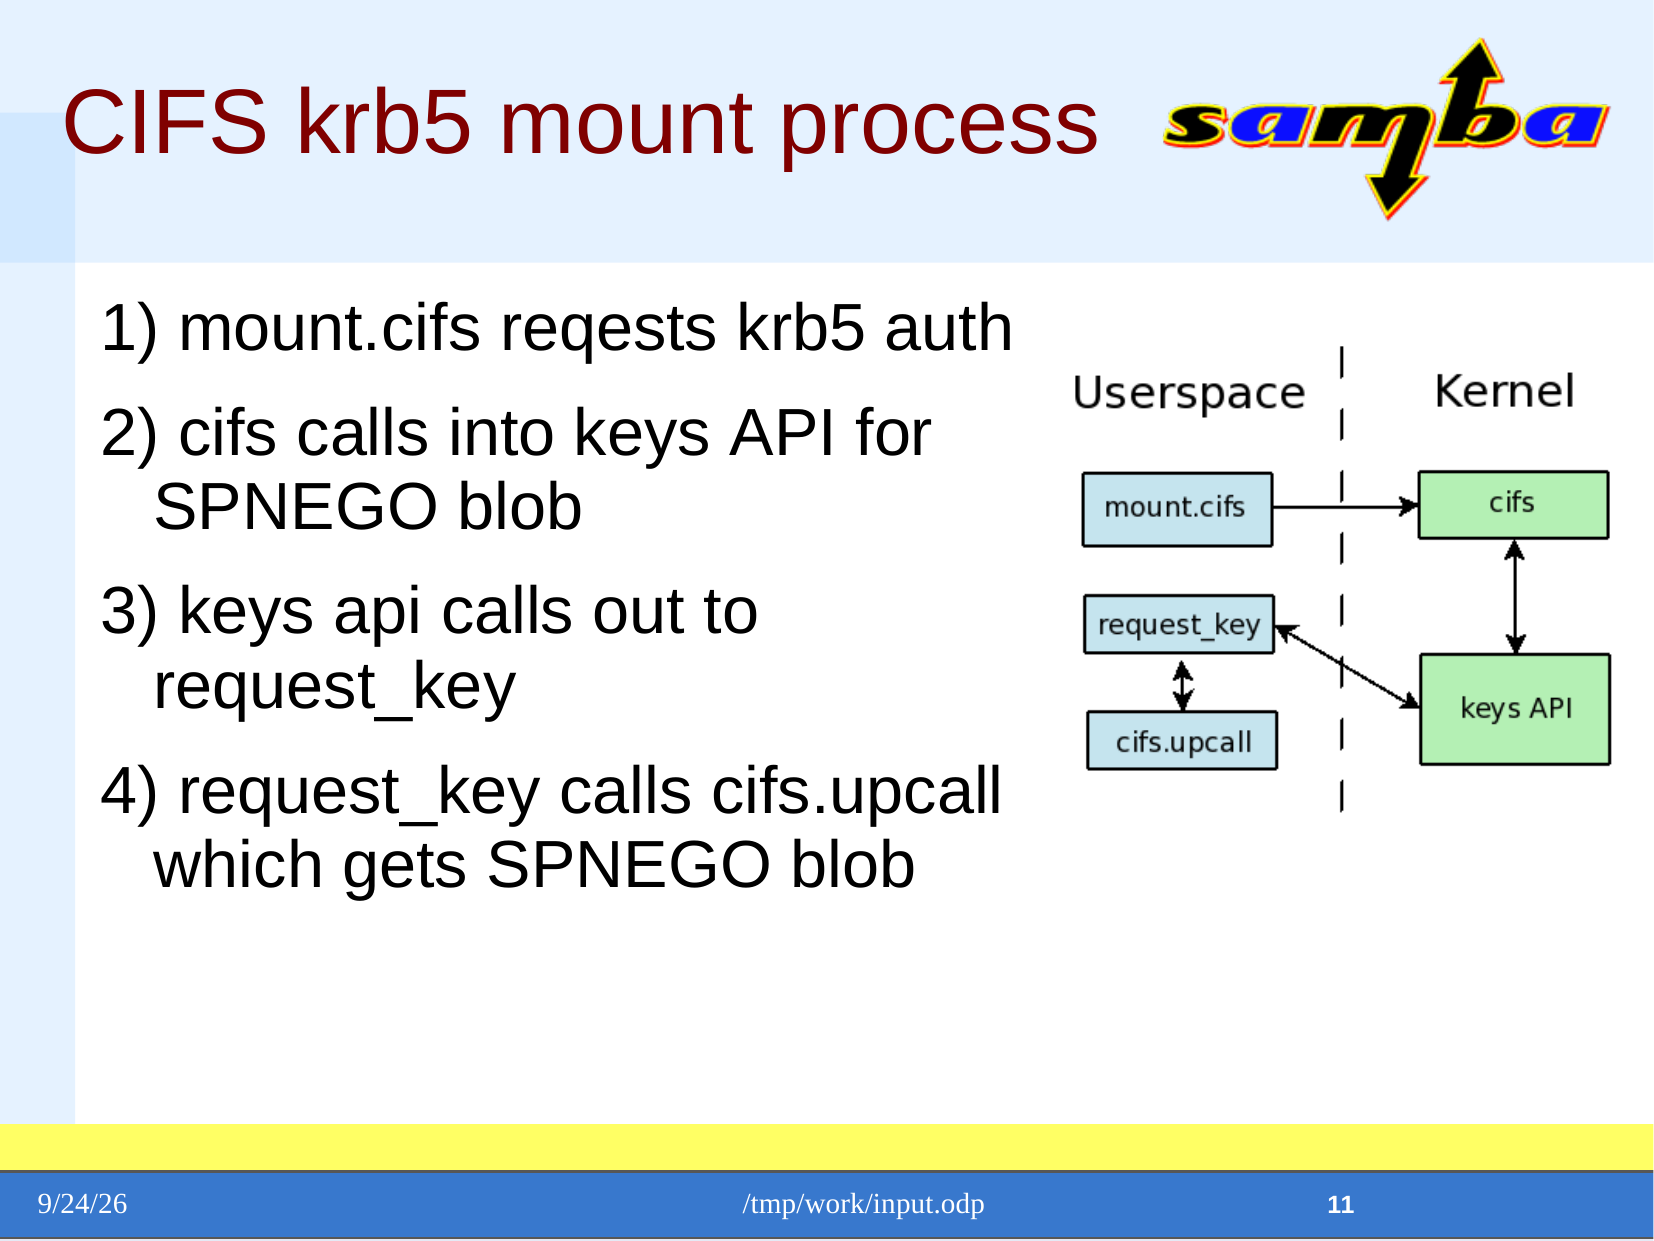

# CIFS krb5 mount process
 mount.cifs reqests krb5 auth
 cifs calls into keys API for SPNEGO blob
 keys api calls out to request_key
 request_key calls cifs.upcall which gets SPNEGO blob